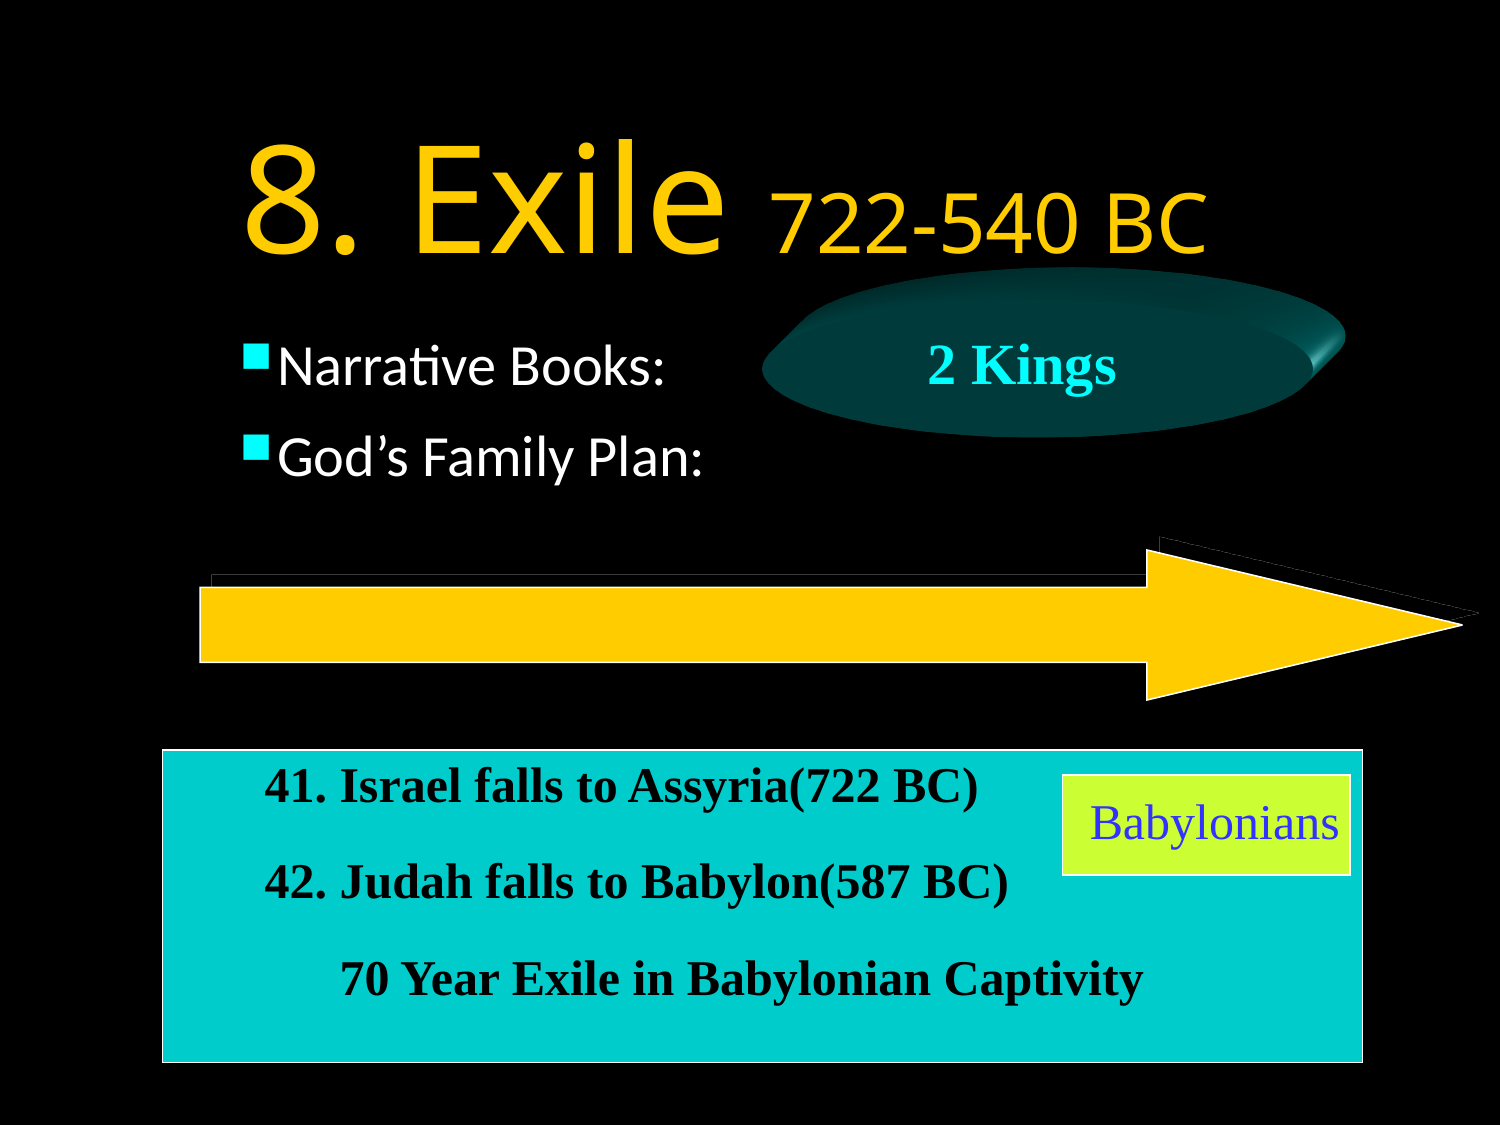

# 8. Exile 722-540 BC
Narrative Books:
God’s Family Plan:
2 Kings
41. Israel falls to Assyria(722 BC)‏
42. Judah falls to Babylon(587 BC)‏
 70 Year Exile in Babylonian Captivity
Babylonians